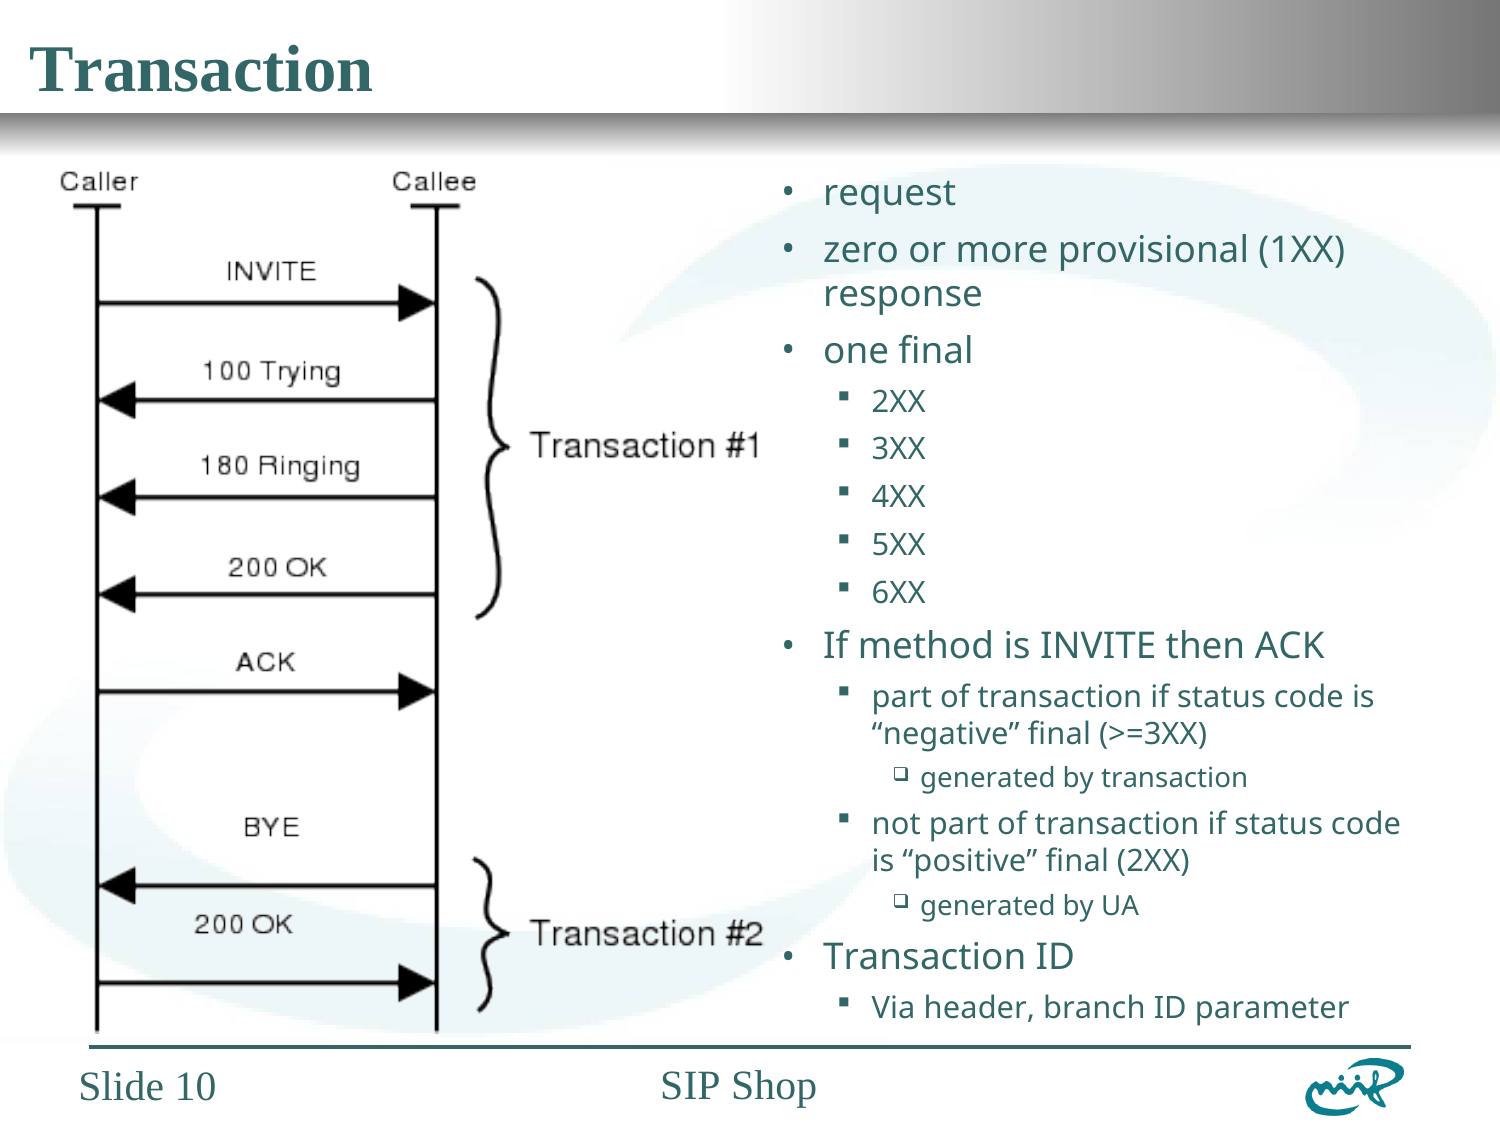

# Transaction
request
zero or more provisional (1XX) response
one final
2XX
3XX
4XX
5XX
6XX
If method is INVITE then ACK
part of transaction if status code is “negative” final (>=3XX)
generated by transaction
not part of transaction if status code is “positive” final (2XX)
generated by UA
Transaction ID
Via header, branch ID parameter
10